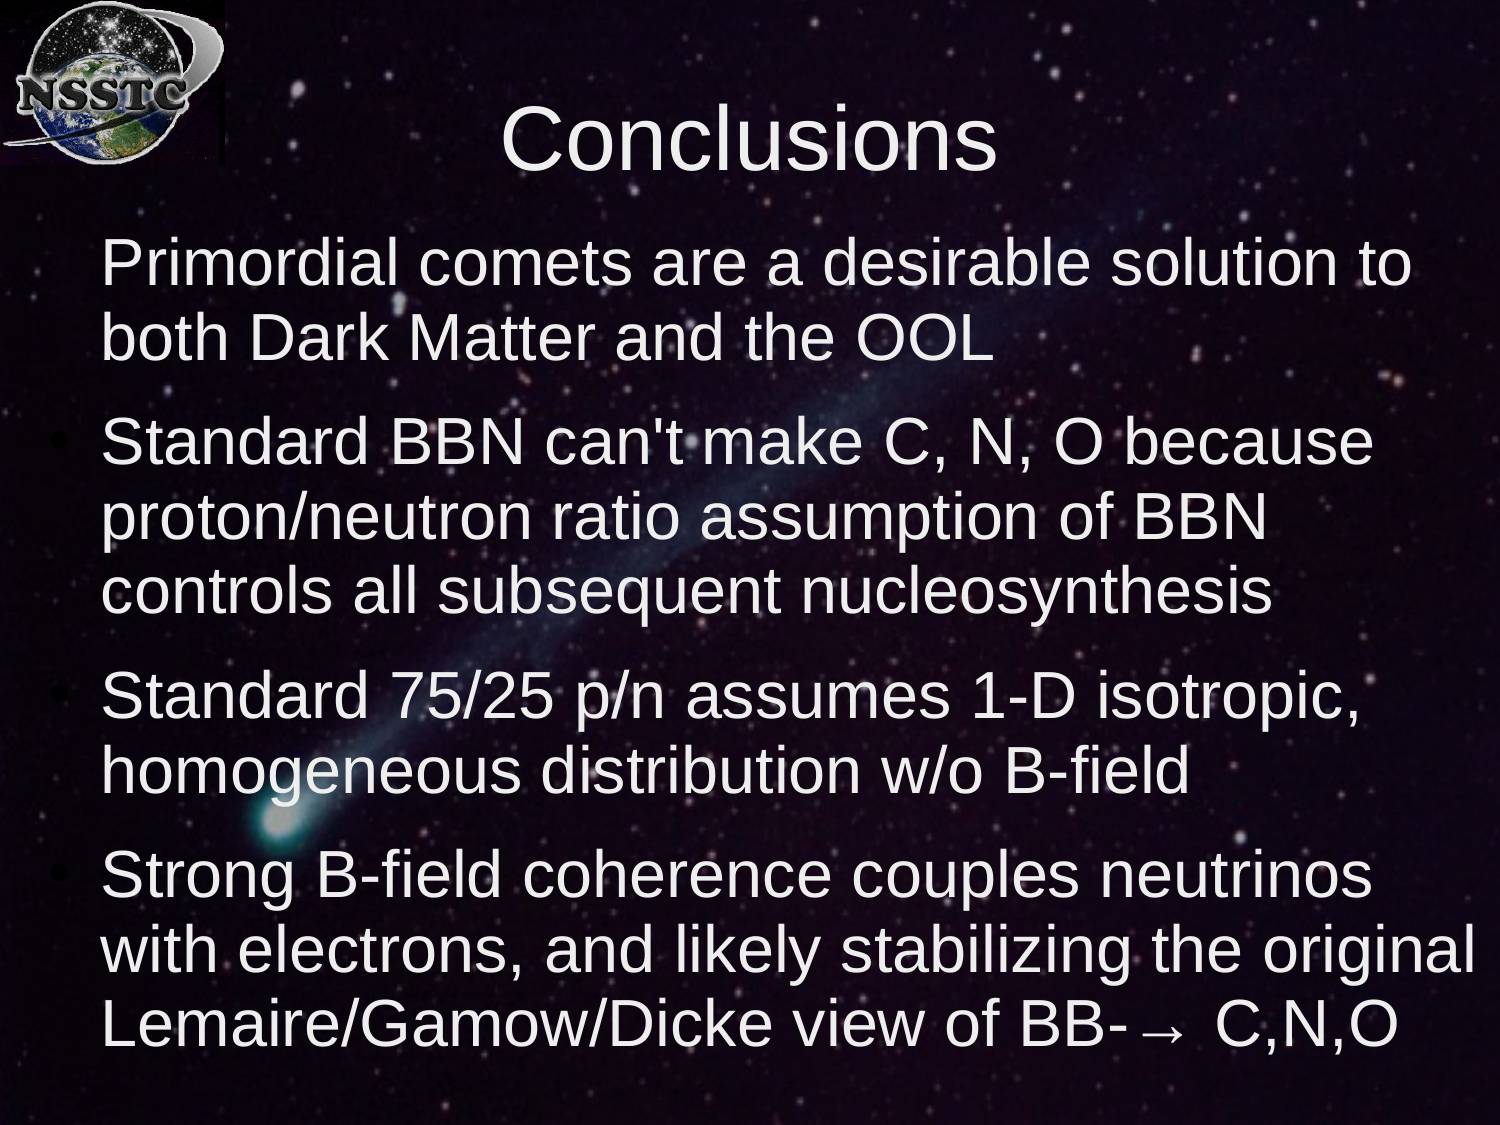

# Conclusions
Primordial comets are a desirable solution to both Dark Matter and the OOL
Standard BBN can't make C, N, O because proton/neutron ratio assumption of BBN controls all subsequent nucleosynthesis
Standard 75/25 p/n assumes 1-D isotropic, homogeneous distribution w/o B-field
Strong B-field coherence couples neutrinos with electrons, and likely stabilizing the original Lemaire/Gamow/Dicke view of BB-→ C,N,O